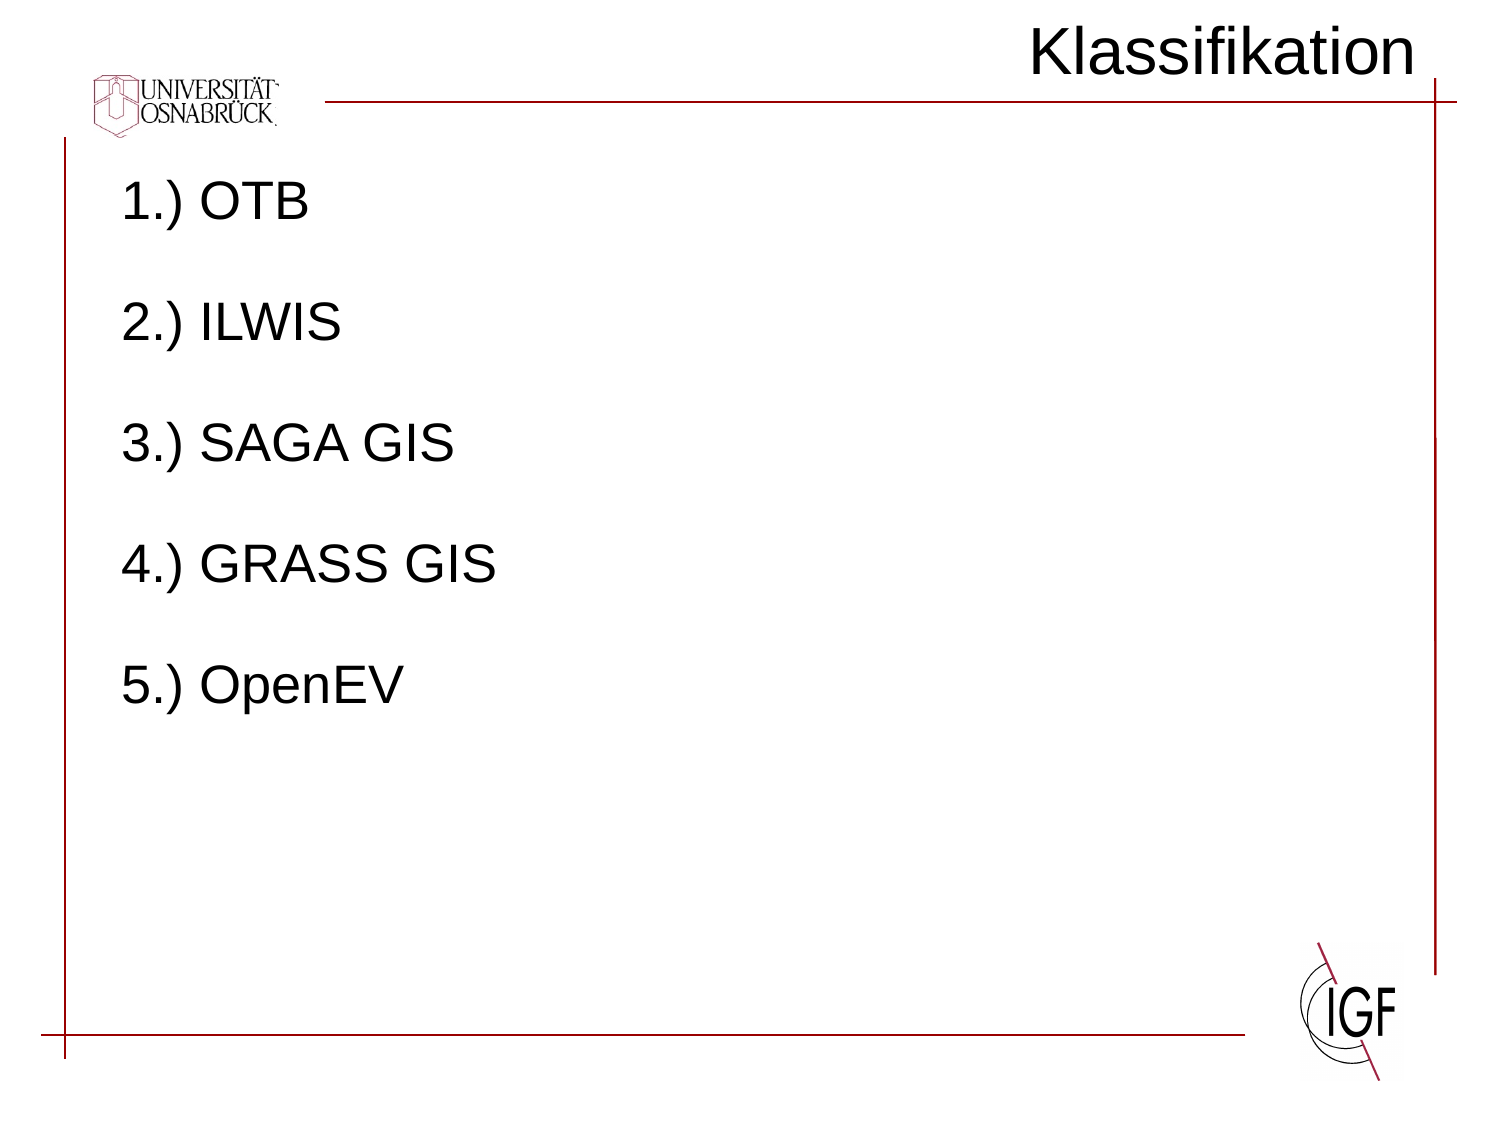

# Klassifikation
1.) OTB
2.) ILWIS
3.) SAGA GIS
4.) GRASS GIS
5.) OpenEV